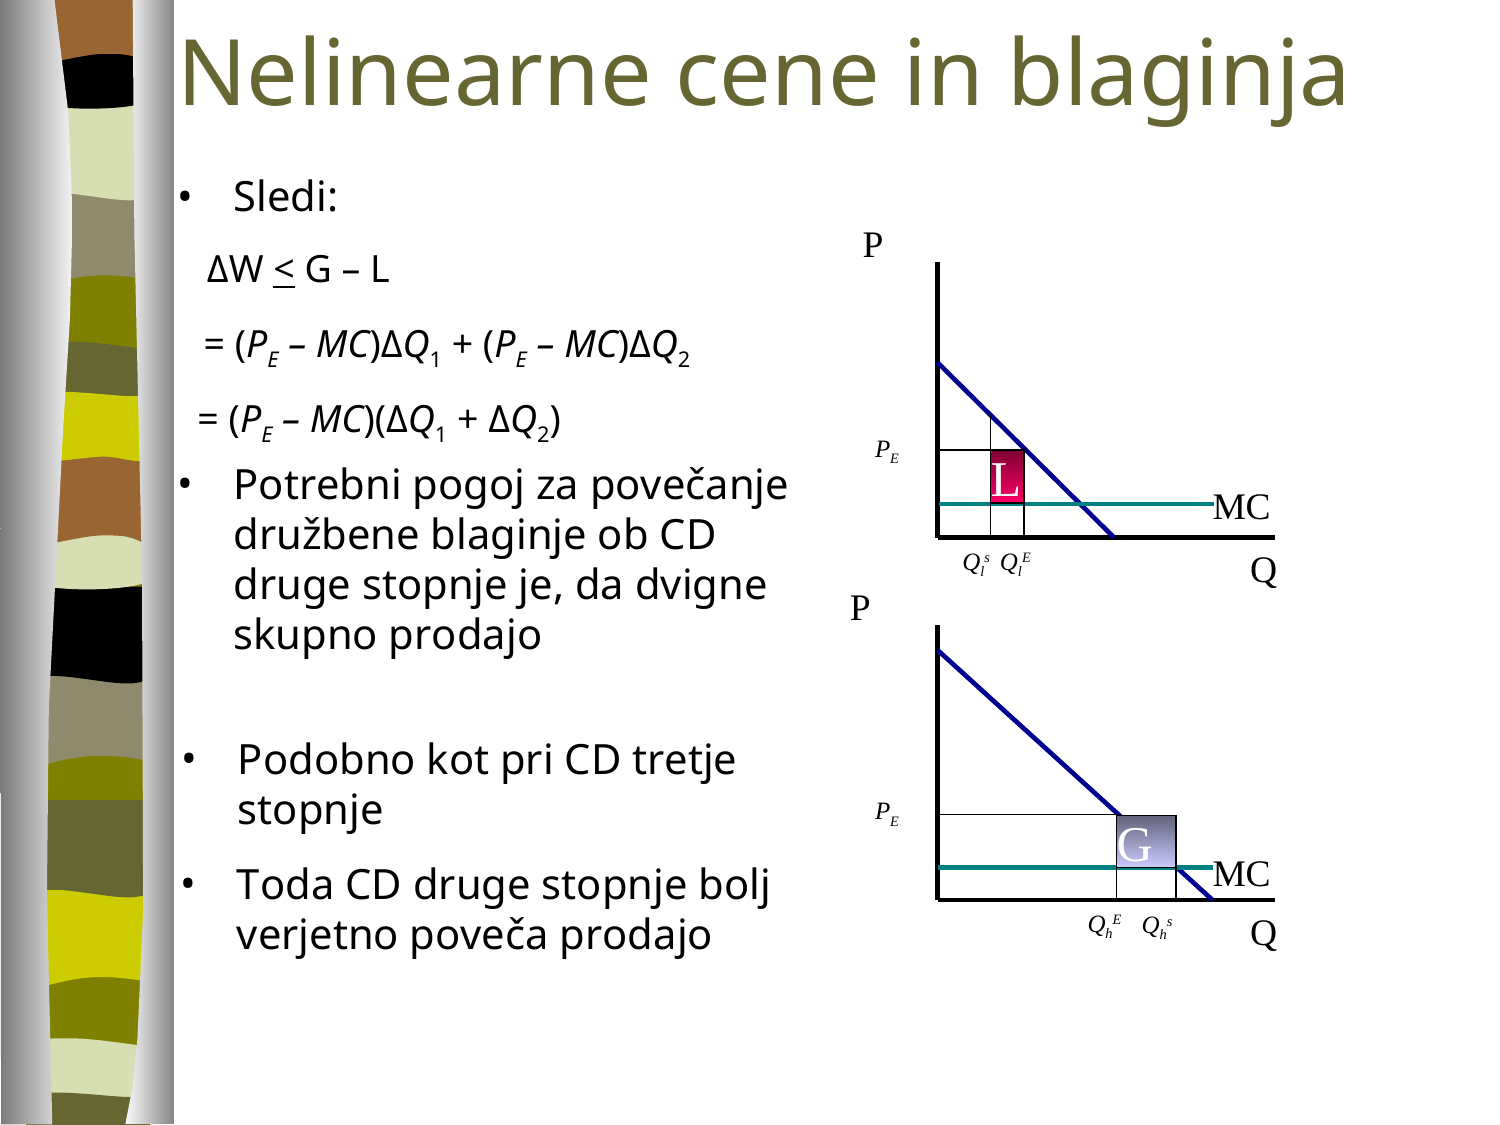

# Nelinearne cene in blaginja
Sledi:
P
PE
L
MC
Qls
QlE
Q
P
PE
G
MC
QhE
Q
Qhs
ΔW < G – L
= (PE – MC)ΔQ1 + (PE – MC)ΔQ2
= (PE – MC)(ΔQ1 + ΔQ2)
Potrebni pogoj za povečanje družbene blaginje ob CD druge stopnje je, da dvigne skupno prodajo
Podobno kot pri CD tretje stopnje
Toda CD druge stopnje bolj verjetno poveča prodajo